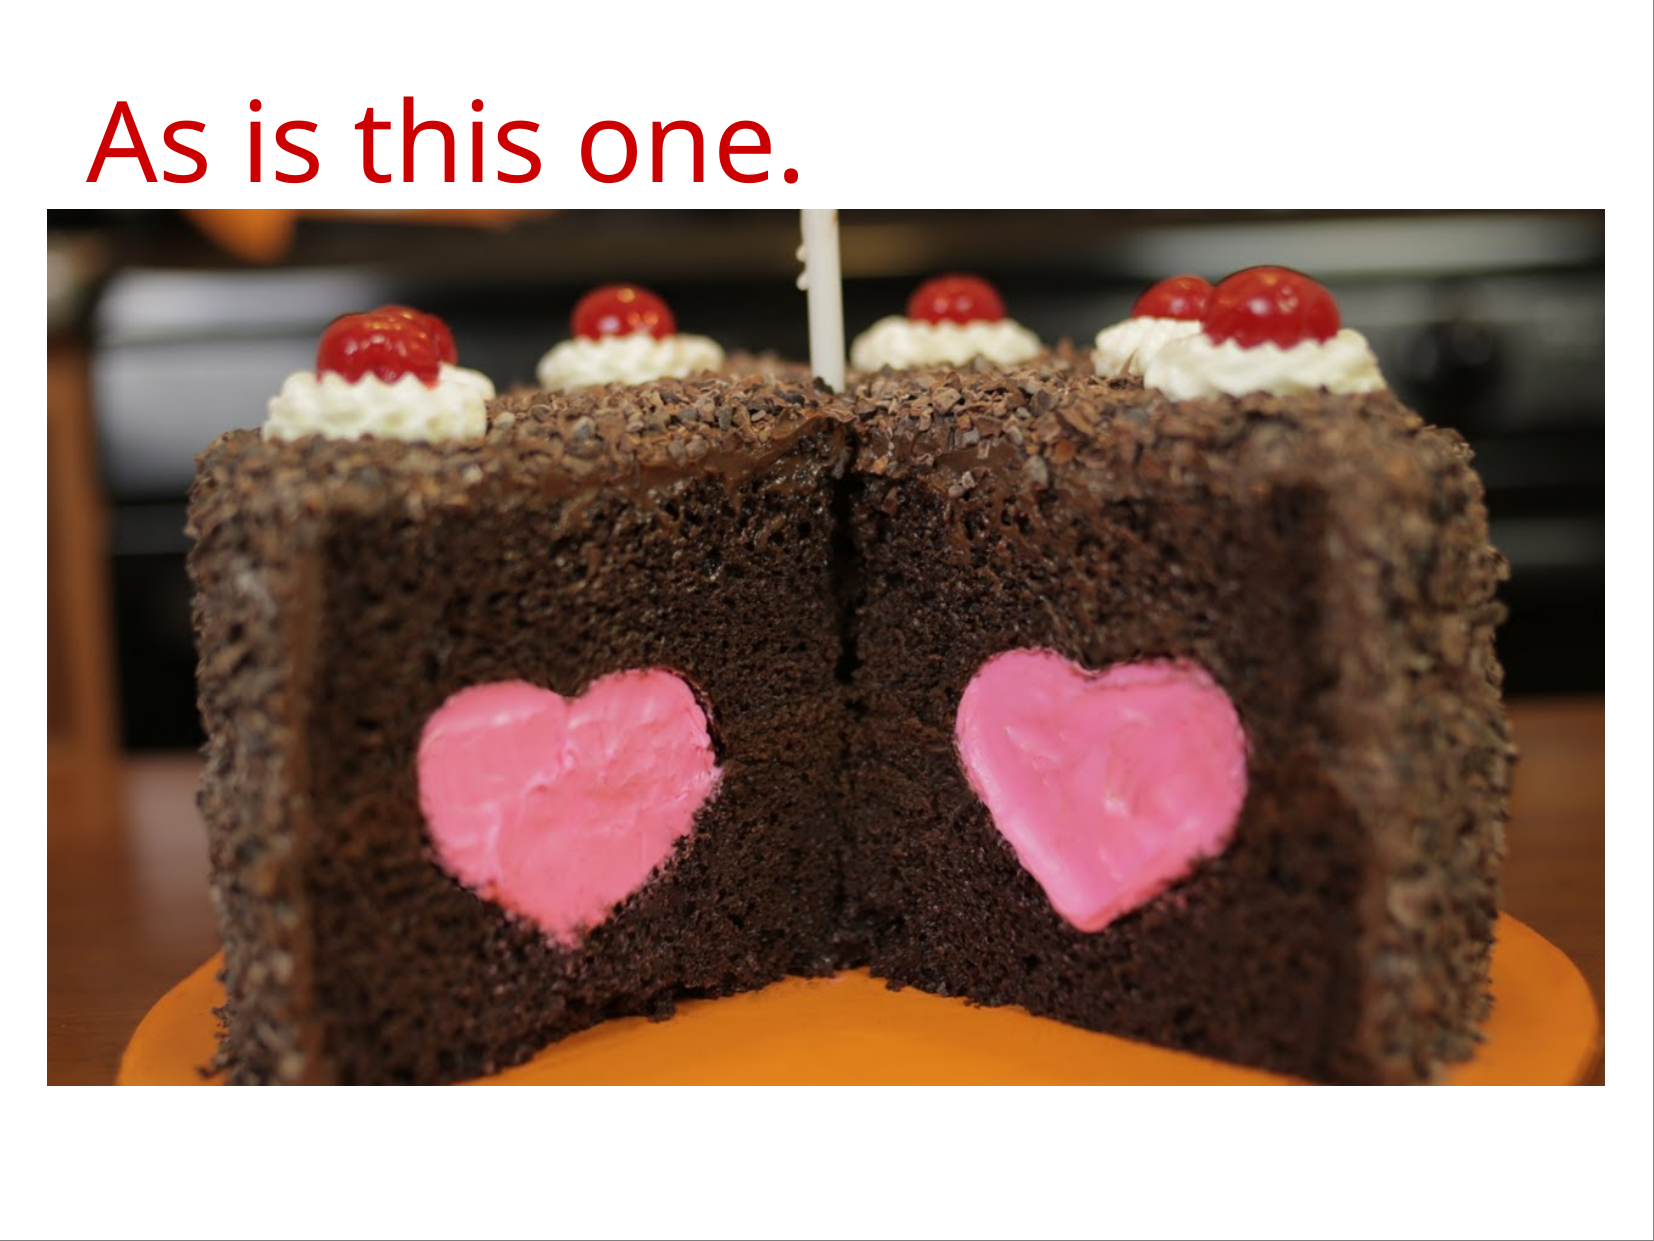

As is this one.
# Slicing up the Pi